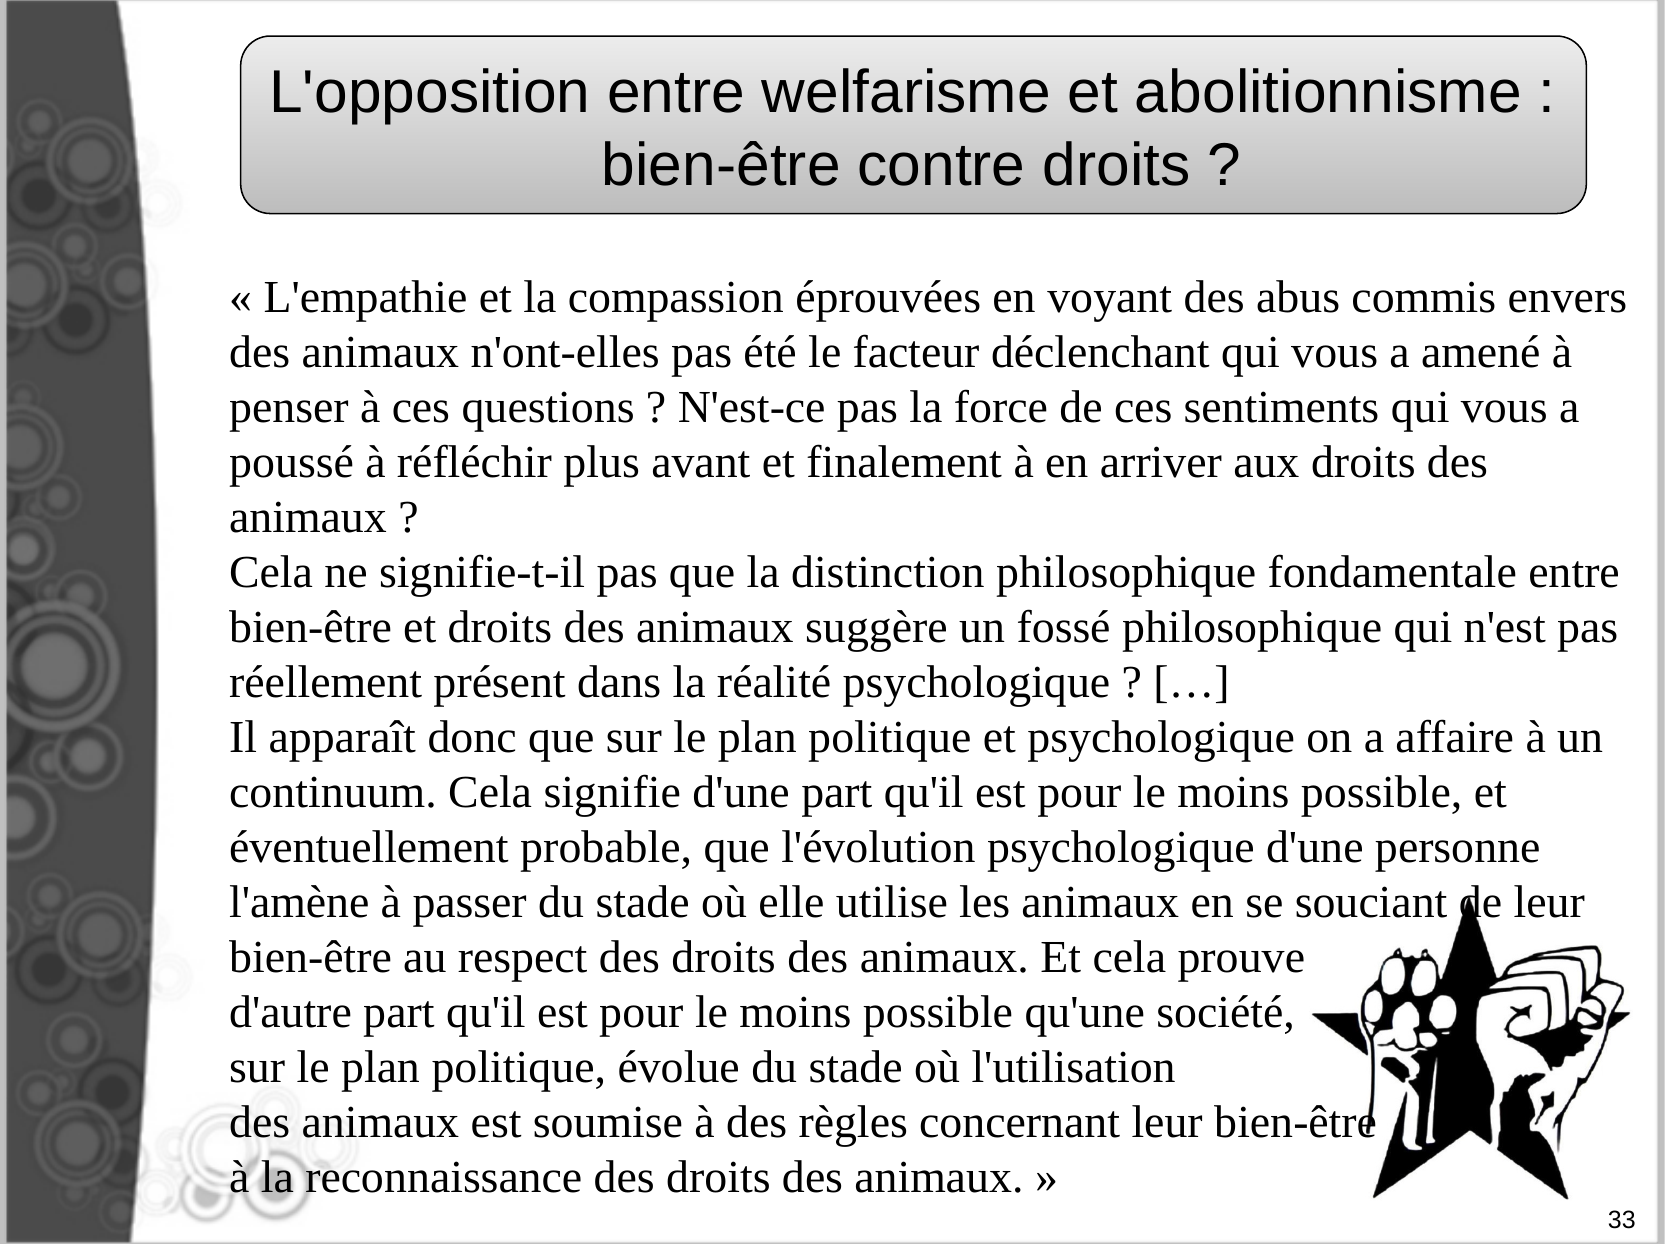

L'opposition entre welfarisme et abolitionnisme :
 bien-être contre droits ?
« L'empathie et la compassion éprouvées en voyant des abus commis envers des animaux n'ont-elles pas été le facteur déclenchant qui vous a amené à penser à ces questions ? N'est-ce pas la force de ces sentiments qui vous a poussé à réfléchir plus avant et finalement à en arriver aux droits des animaux ?
Cela ne signifie-t-il pas que la distinction philosophique fondamentale entre bien-être et droits des animaux suggère un fossé philosophique qui n'est pas réellement présent dans la réalité psychologique ? […]
Il apparaît donc que sur le plan politique et psychologique on a affaire à un continuum. Cela signifie d'une part qu'il est pour le moins possible, et éventuellement probable, que l'évolution psychologique d'une personne l'amène à passer du stade où elle utilise les animaux en se souciant de leur bien-être au respect des droits des animaux. Et cela prouve
d'autre part qu'il est pour le moins possible qu'une société,
sur le plan politique, évolue du stade où l'utilisation
des animaux est soumise à des règles concernant leur bien-être
à la reconnaissance des droits des animaux. »
33